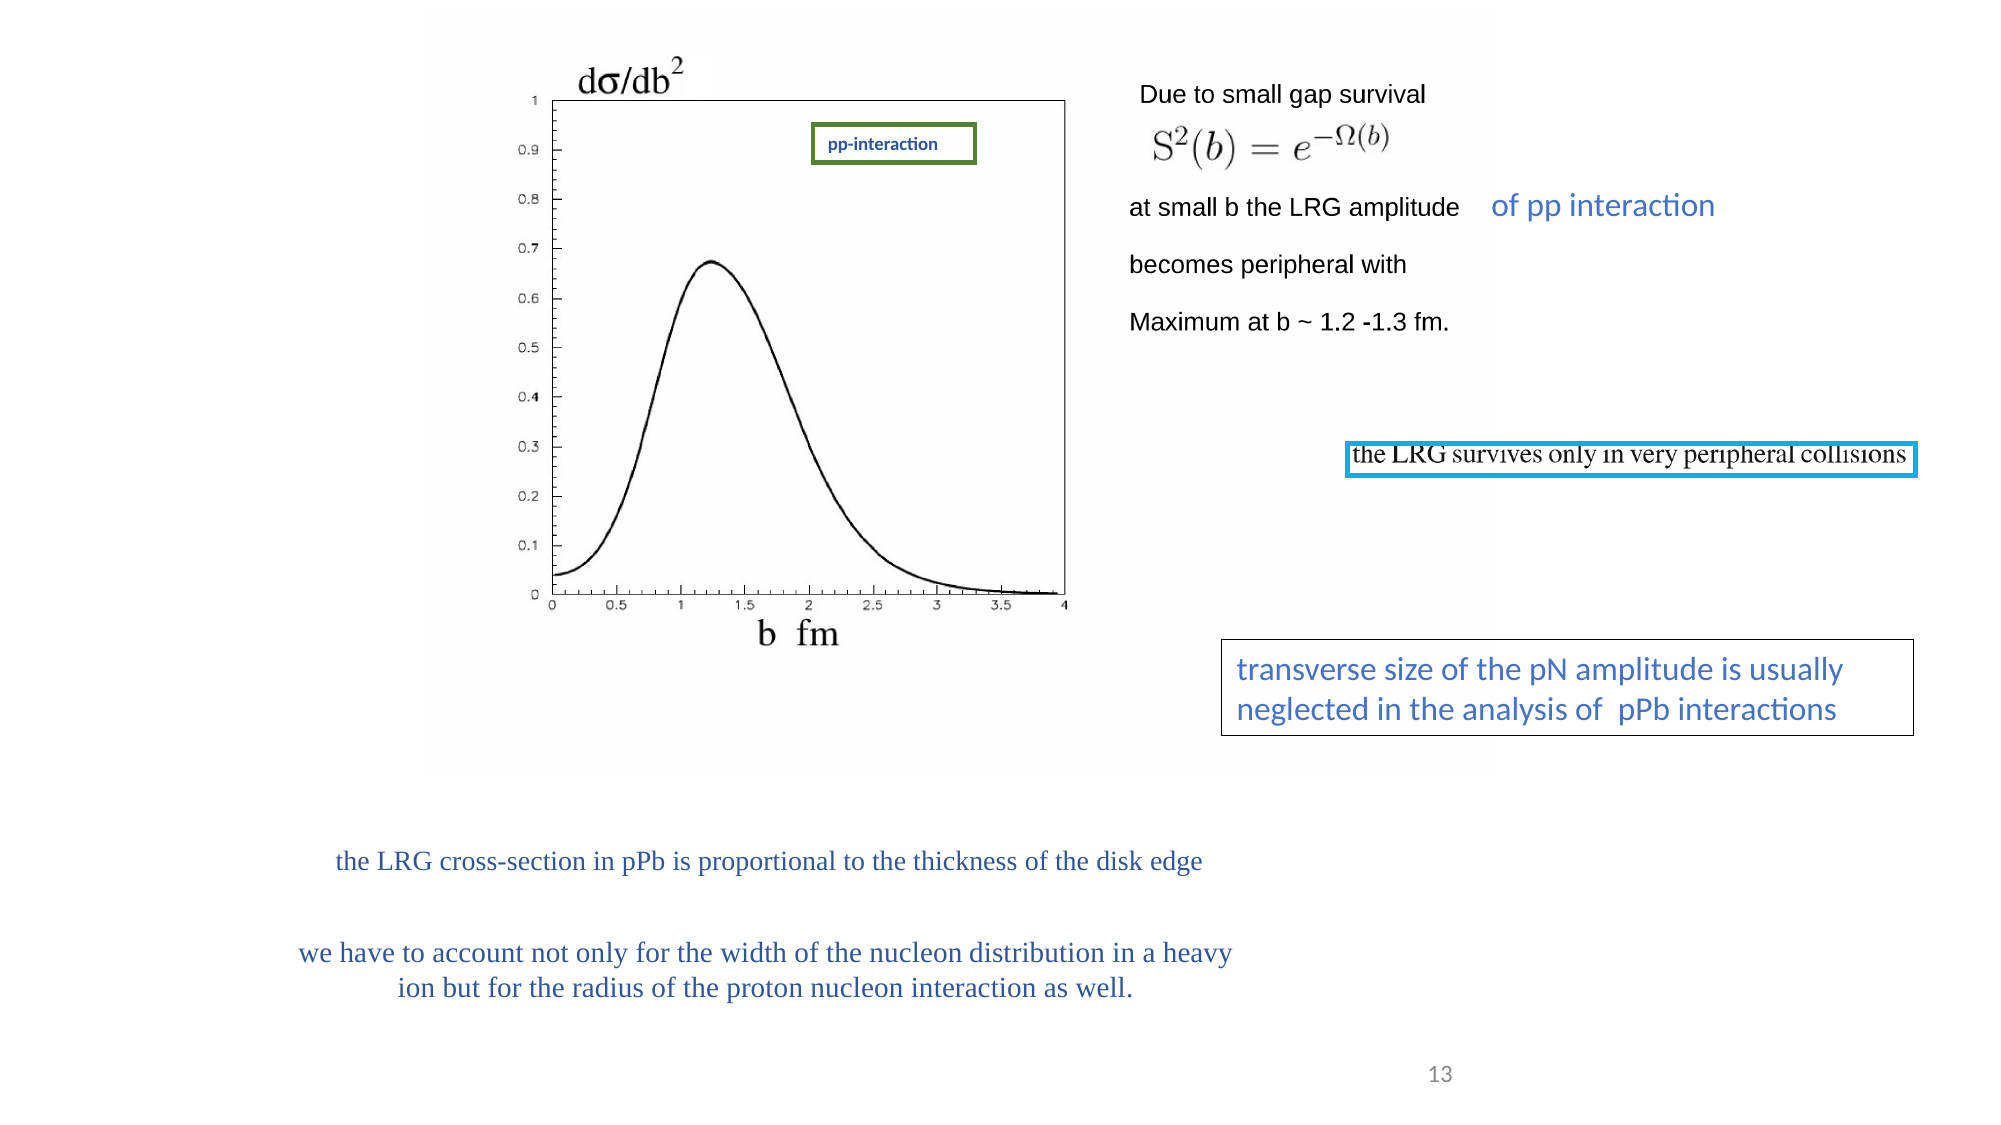

pp-interaction
of pp interaction
transverse size of the pN amplitude is usually neglected in the analysis of pPb interactions
 the LRG cross-section in pPb is proportional to the thickness of the disk edge
we have to account not only for the width of the nucleon distribution in a heavy ion but for the radius of the proton nucleon interaction as well.